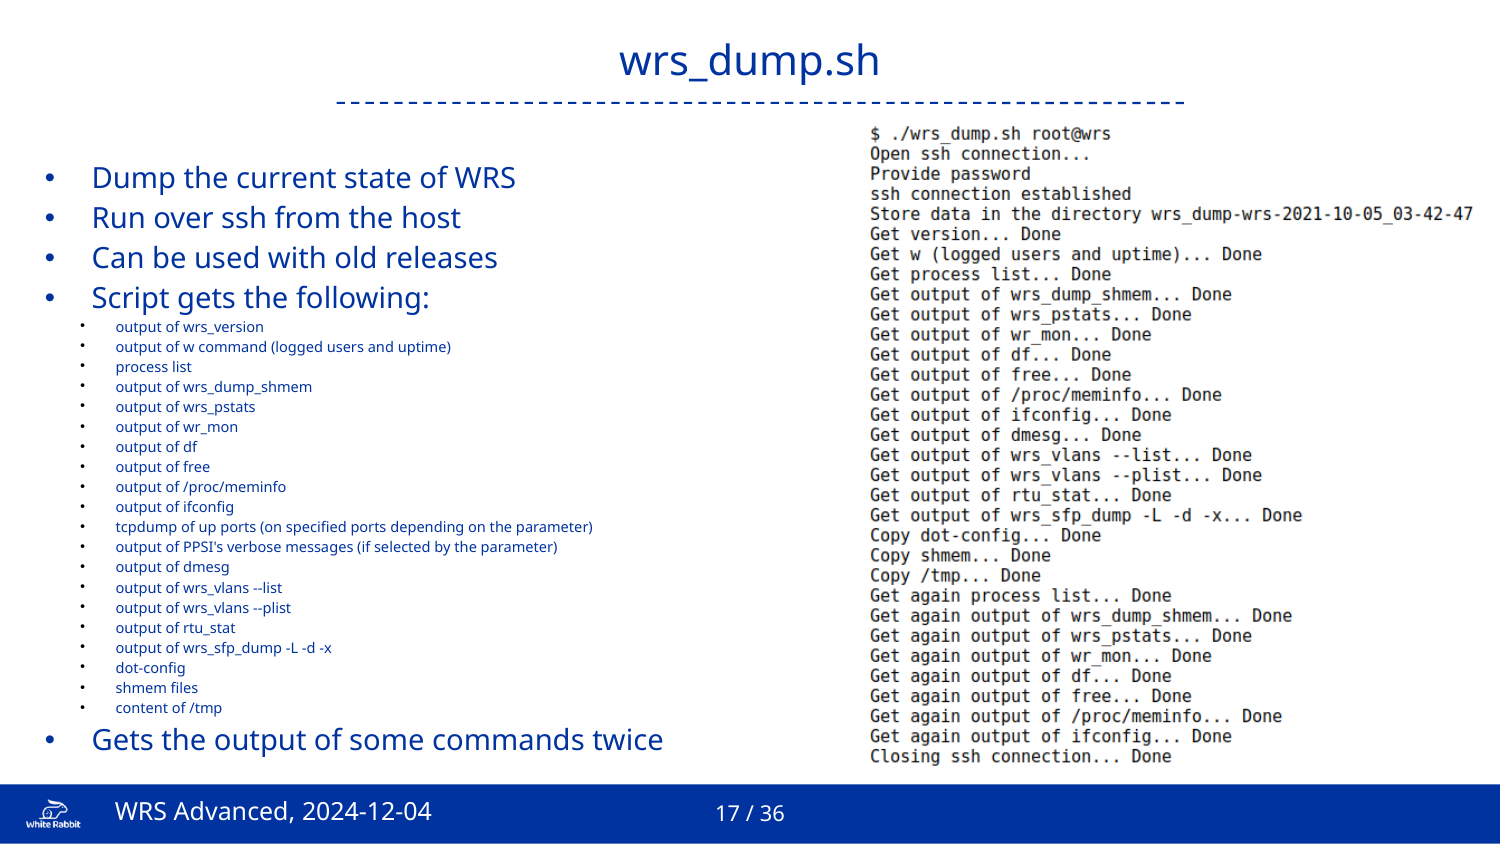

# wrs_dump.sh
Dump the current state of WRS
Run over ssh from the host
Can be used with old releases
Script gets the following:
output of wrs_version
output of w command (logged users and uptime)
process list
output of wrs_dump_shmem
output of wrs_pstats
output of wr_mon
output of df
output of free
output of /proc/meminfo
output of ifconfig
tcpdump of up ports (on specified ports depending on the parameter)
output of PPSI's verbose messages (if selected by the parameter)
output of dmesg
output of wrs_vlans --list
output of wrs_vlans --plist
output of rtu_stat
output of wrs_sfp_dump -L -d -x
dot-config
shmem files
content of /tmp
Gets the output of some commands twice
WRS Advanced, 2024-12-04